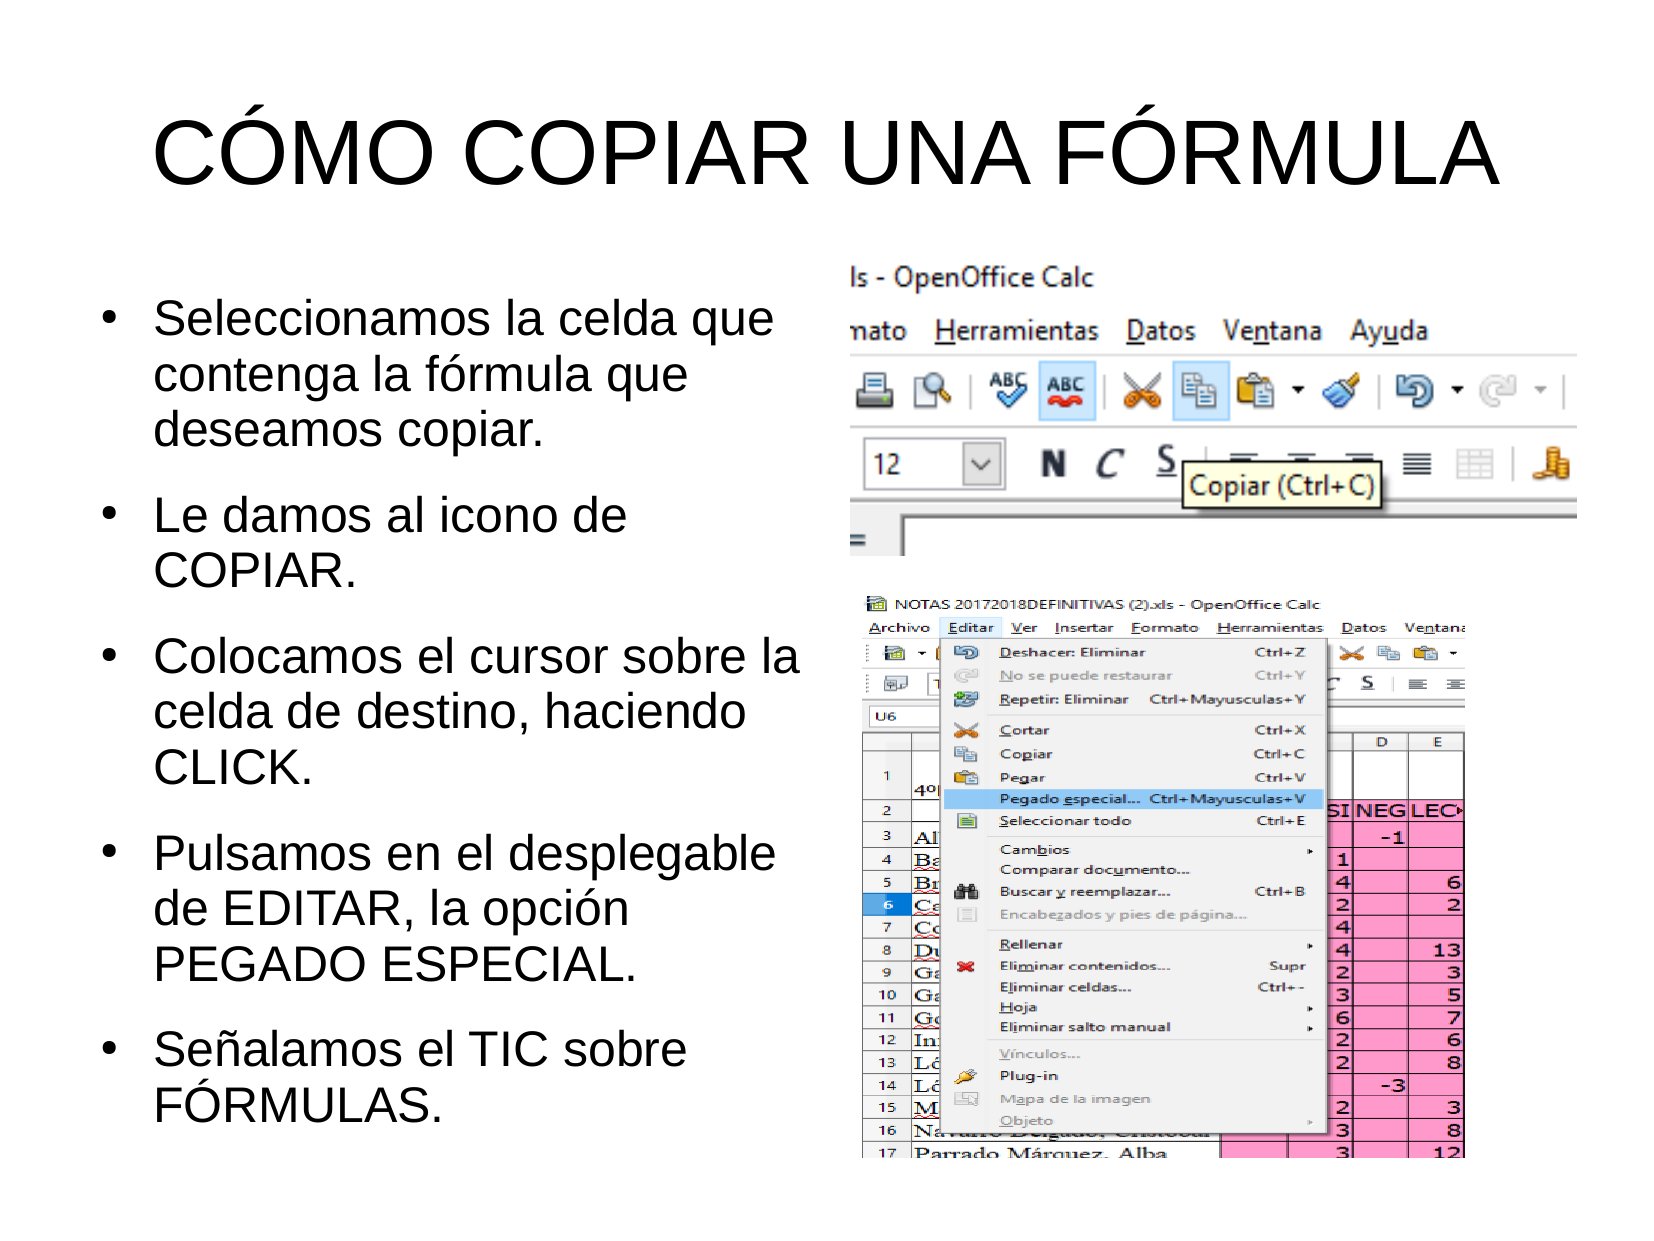

# CÓMO COPIAR UNA FÓRMULA
Seleccionamos la celda que contenga la fórmula que deseamos copiar.
Le damos al icono de COPIAR.
Colocamos el cursor sobre la celda de destino, haciendo CLICK.
Pulsamos en el desplegable de EDITAR, la opción PEGADO ESPECIAL.
Señalamos el TIC sobre FÓRMULAS.